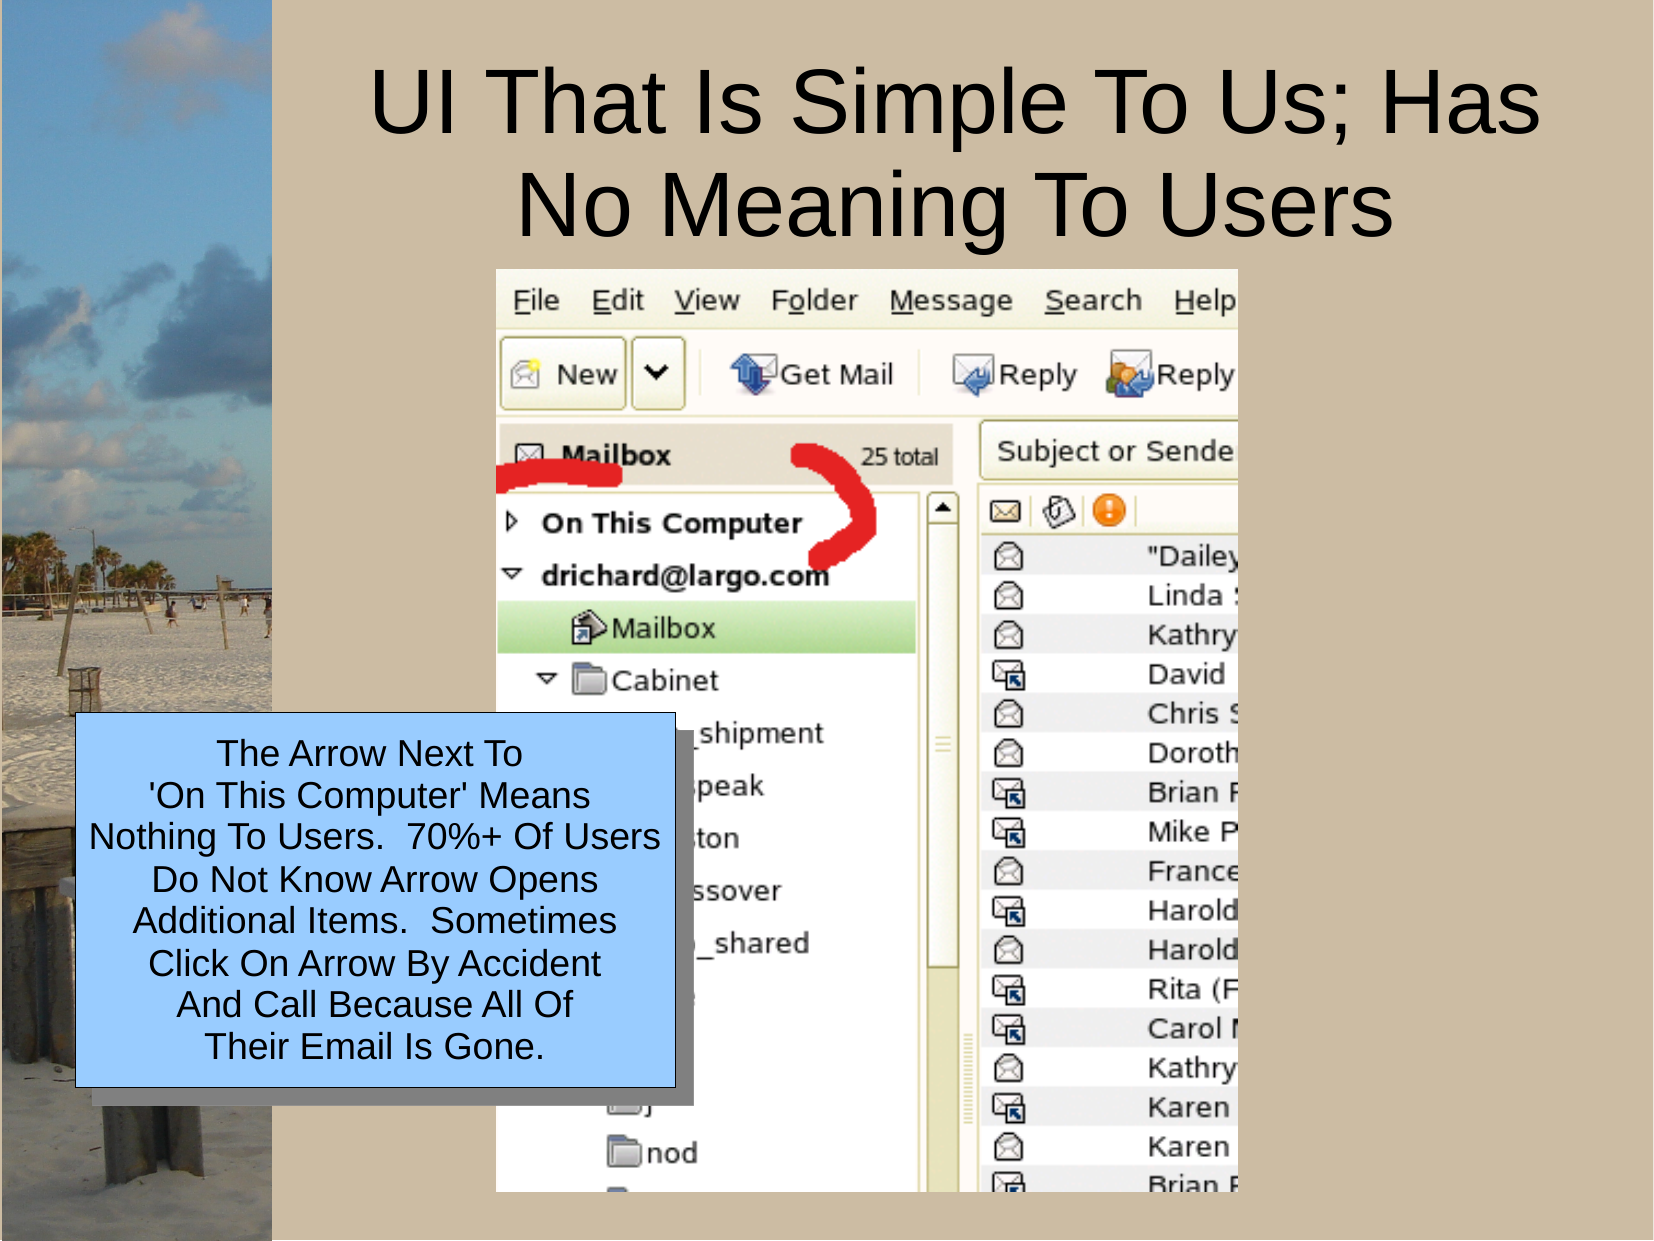

# UI That Is Simple To Us; Has No Meaning To Users
The Arrow Next To
'On This Computer' Means
Nothing To Users. 70%+ Of Users
Do Not Know Arrow Opens
Additional Items. Sometimes
Click On Arrow By Accident
And Call Because All Of
Their Email Is Gone.